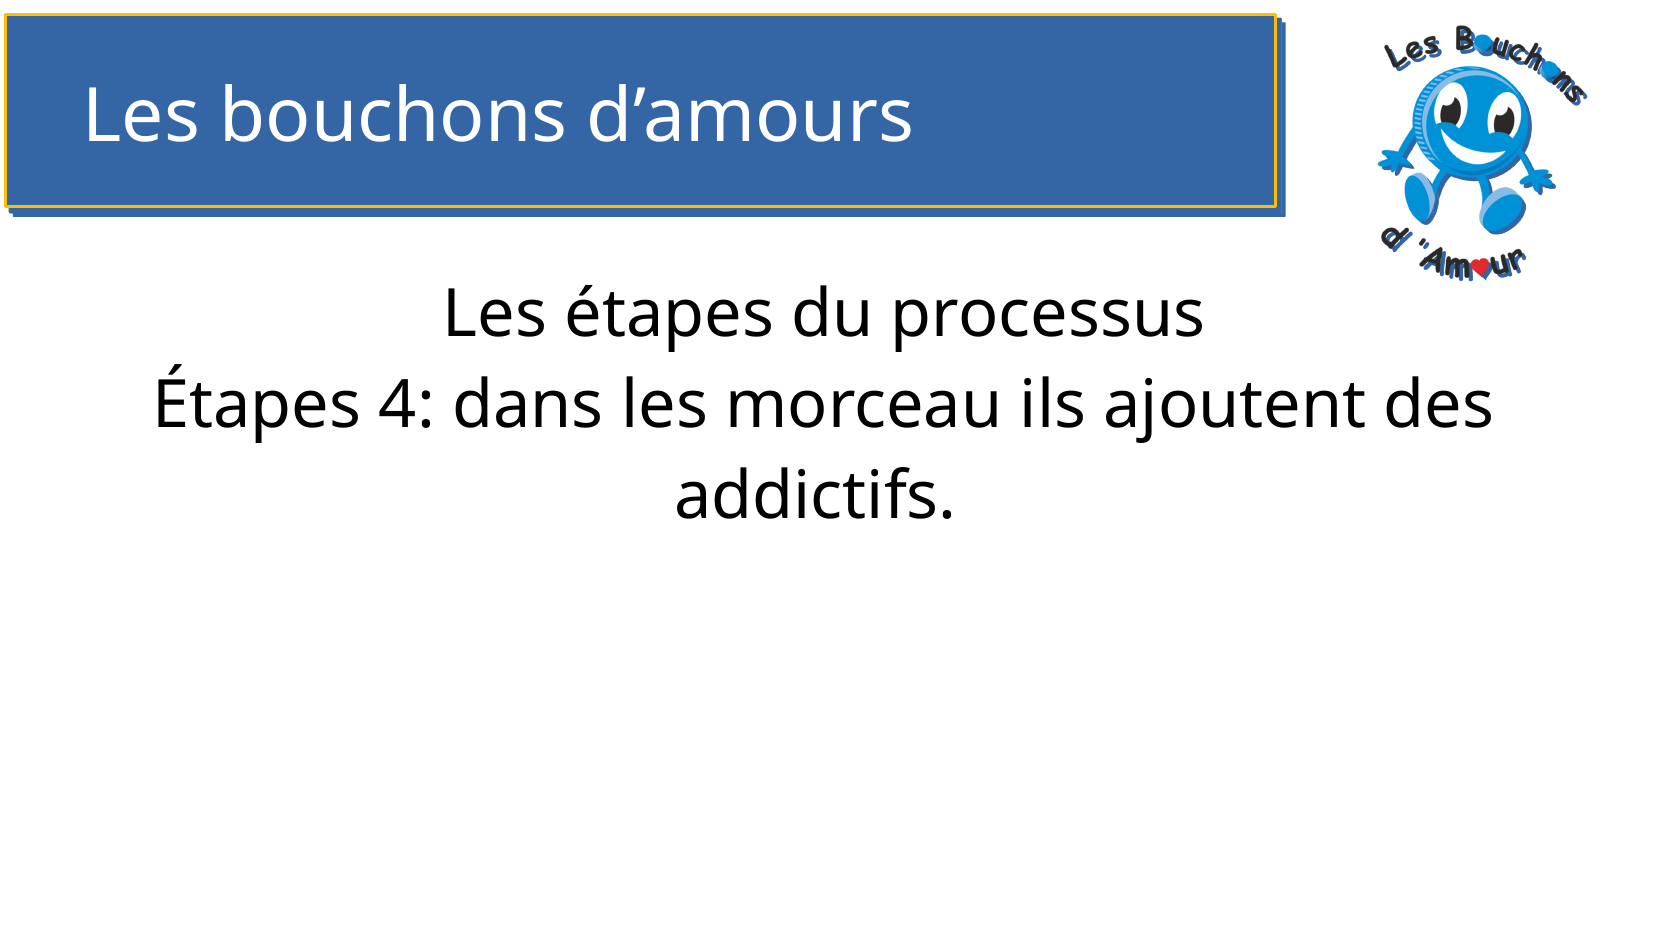

# Les bouchons d’amours
Les étapes du processus
Étapes 4: dans les morceau ils ajoutent des addictifs.